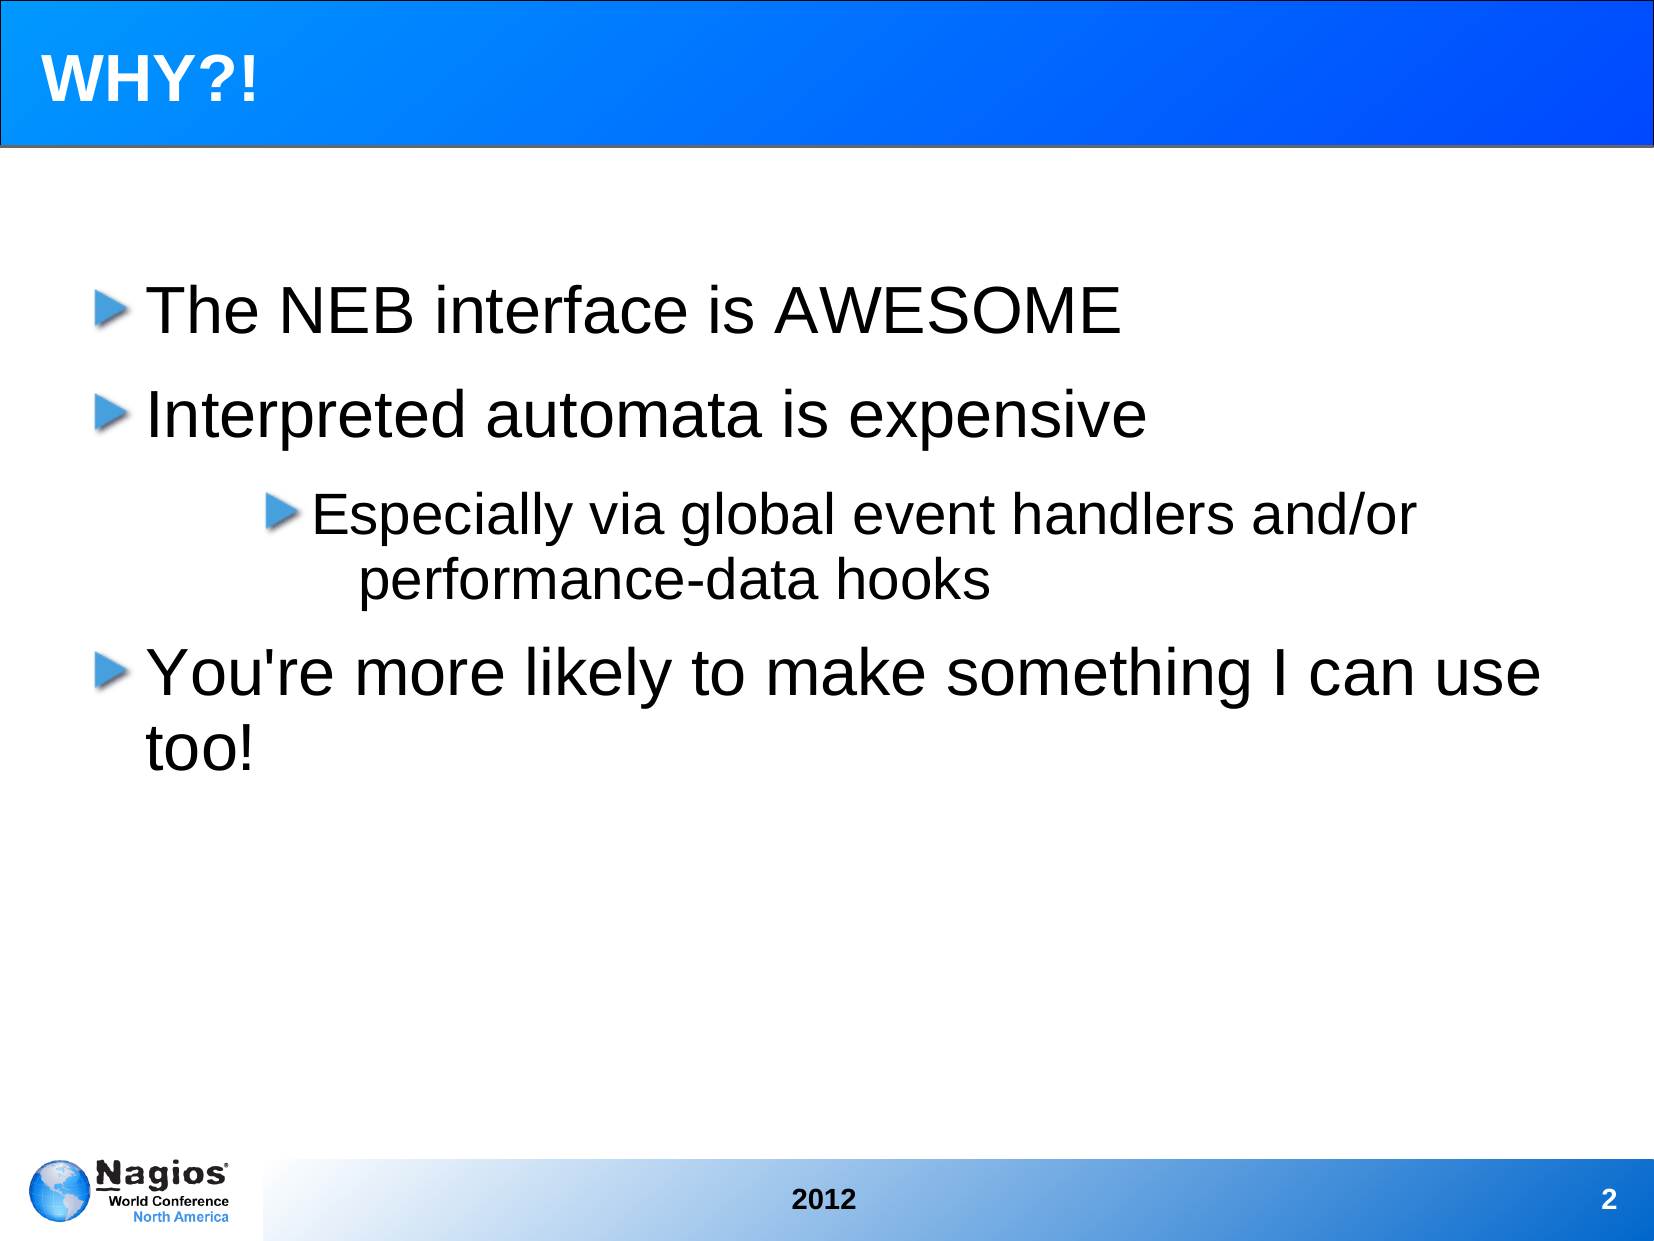

# WHY?!
The NEB interface is AWESOME
Interpreted automata is expensive
Especially via global event handlers and/or performance-data hooks
You're more likely to make something I can use too!
2011
2